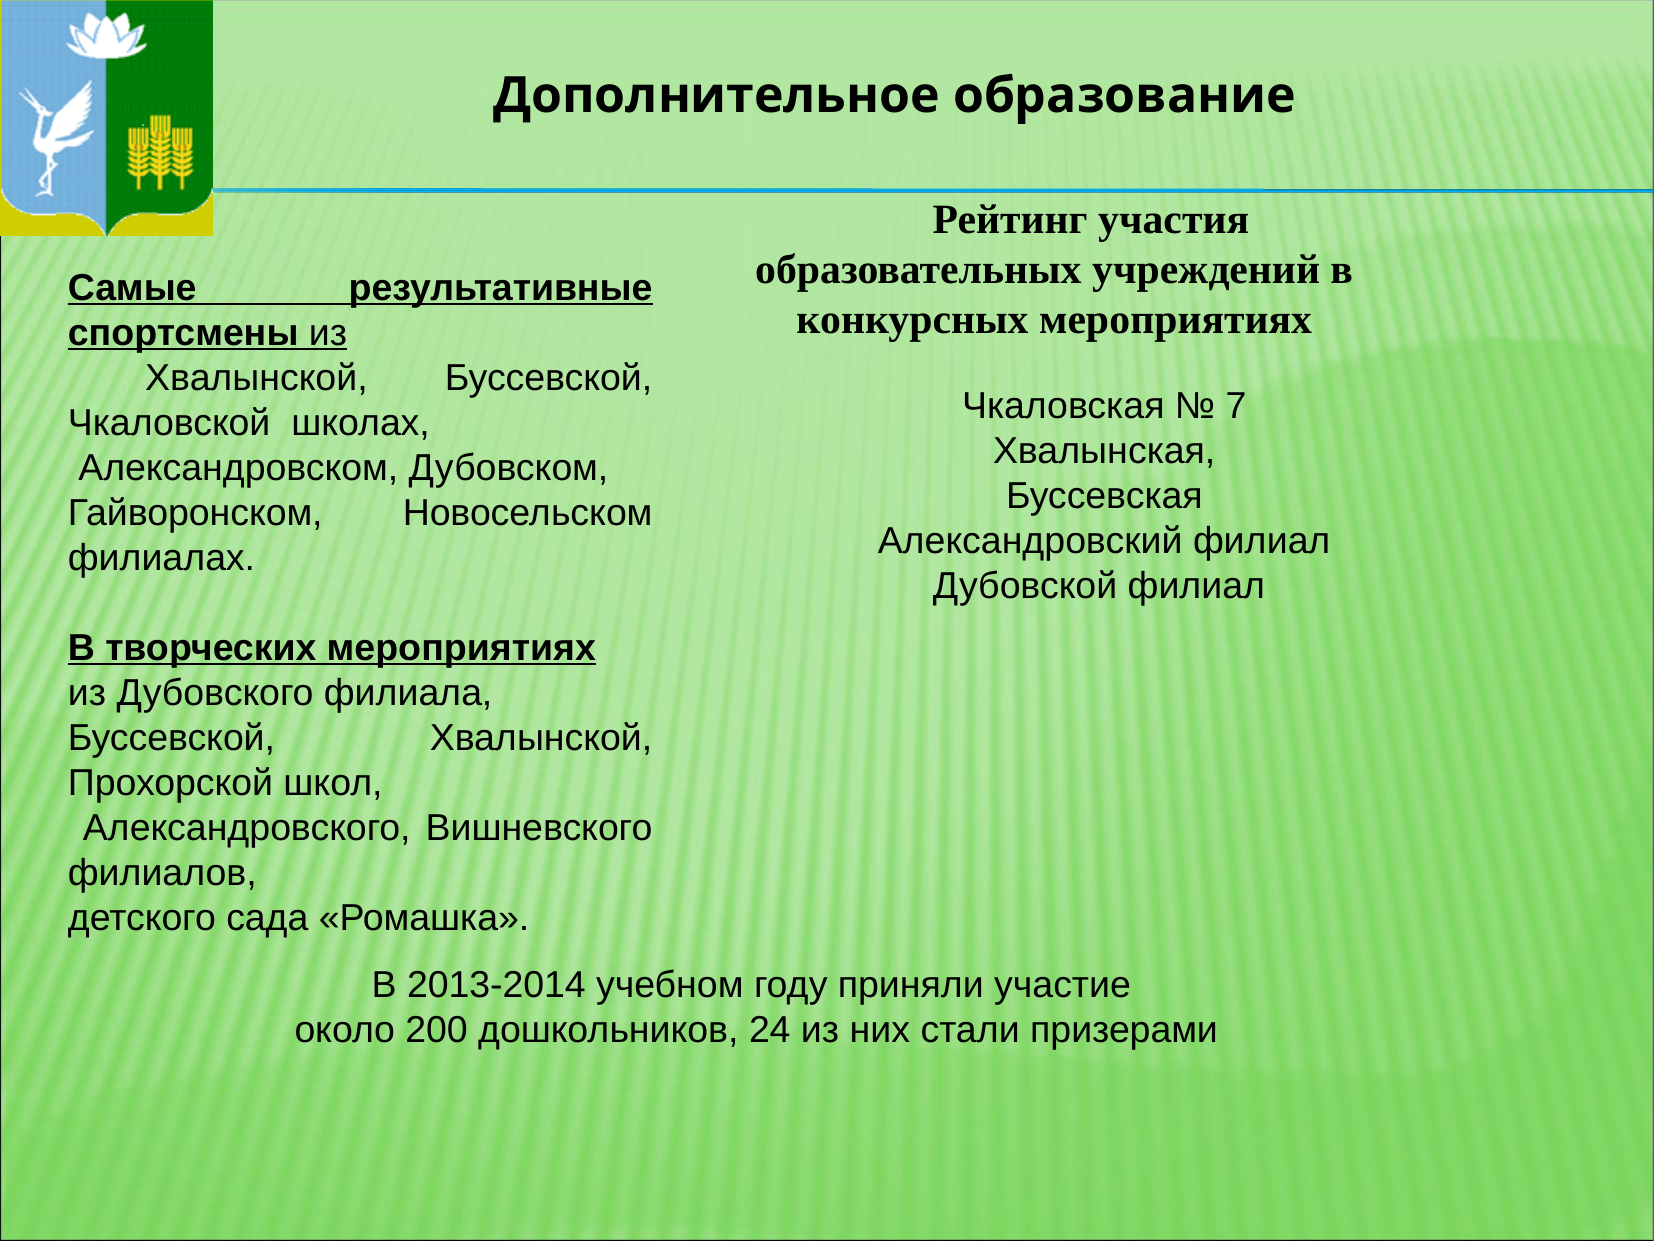

Дополнительное образование
Рейтинг участия образовательных учреждений в конкурсных мероприятиях
Самые результативные спортсмены из
 Хвалынской, Буссевской, Чкаловской школах,
 Александровском, Дубовском,
Гайворонском, Новосельском филиалах.
В творческих мероприятиях
из Дубовского филиала,
Буссевской, Хвалынской, Прохорской школ,
 Александровского, Вишневского филиалов,
детского сада «Ромашка».
Чкаловская № 7
Хвалынская,
Буссевская
Александровский филиал
Дубовской филиал
В 2013-2014 учебном году приняли участие
около 200 дошкольников, 24 из них стали призерами